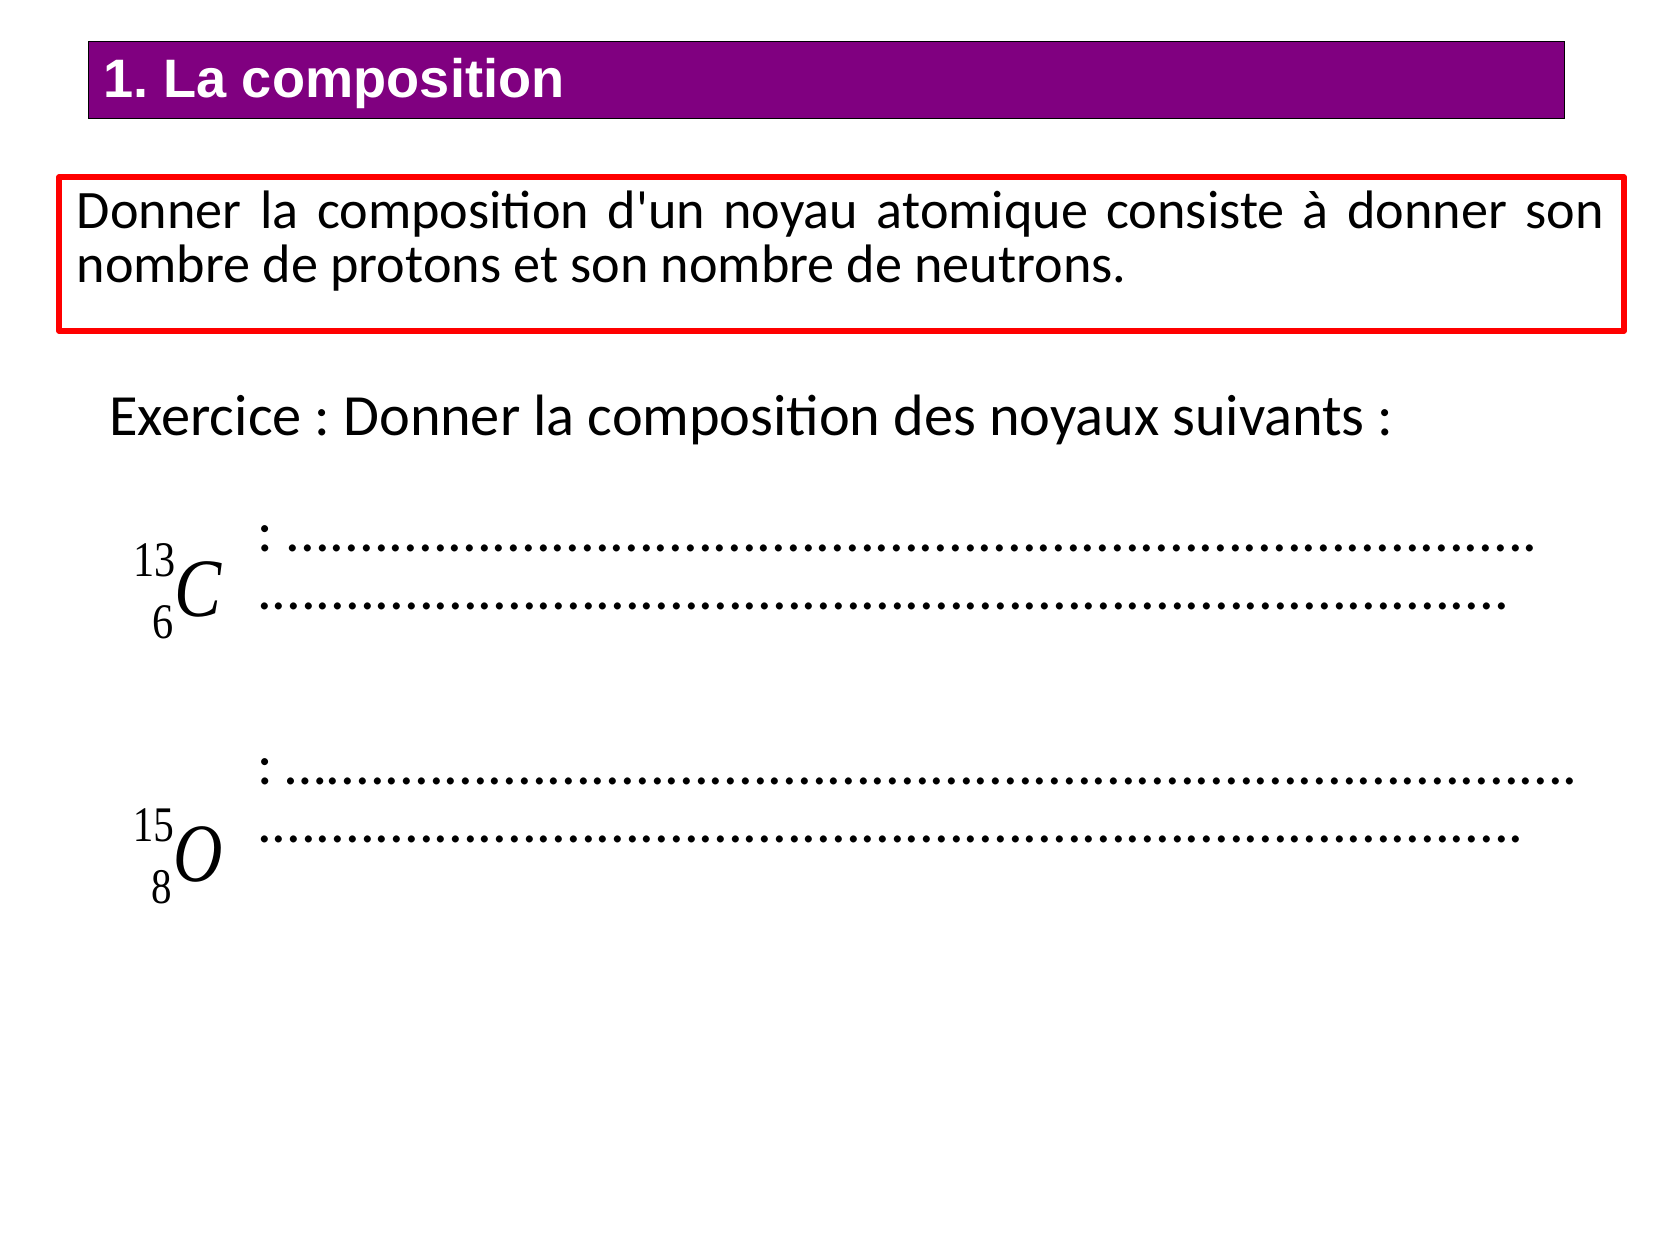

1. La composition
Donner la composition d'un noyau atomique consiste à donner son nombre de protons et son nombre de neutrons.
Exercice : Donner la composition des noyaux suivants :
  		: .....................................................................................
		.....................................................................................
		: ….....................................................................................
		......................................................................................